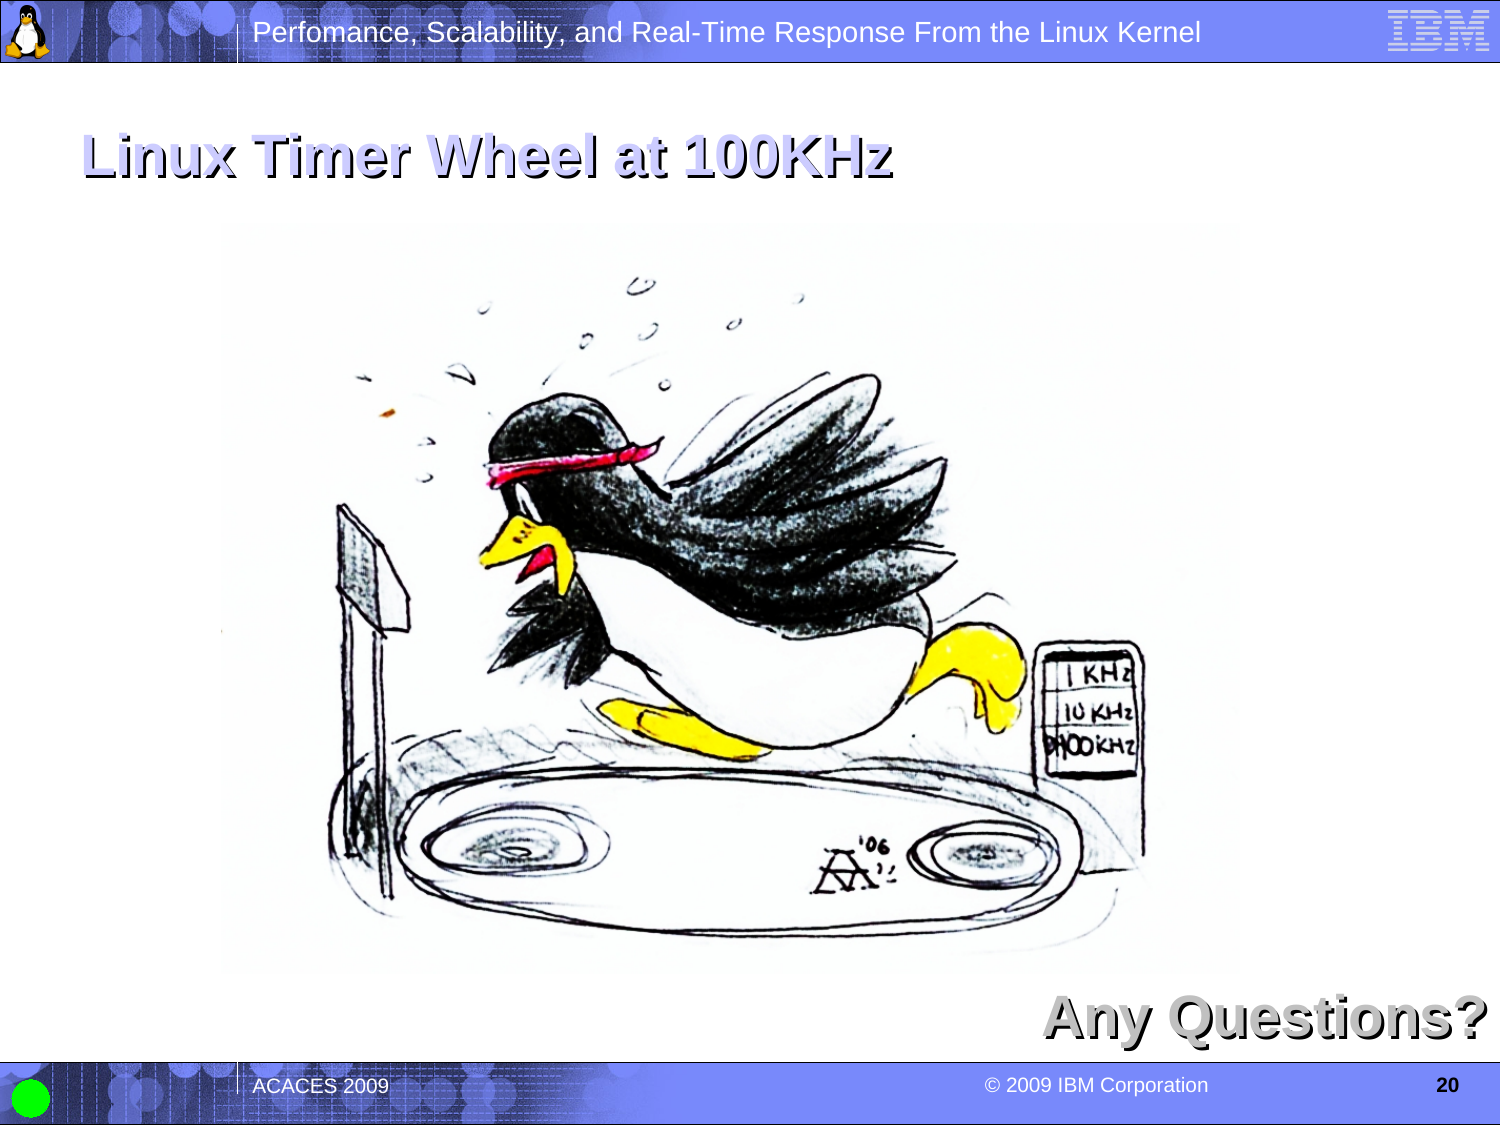

# Linux Timer Wheel at 100KHz
Any Questions?
20